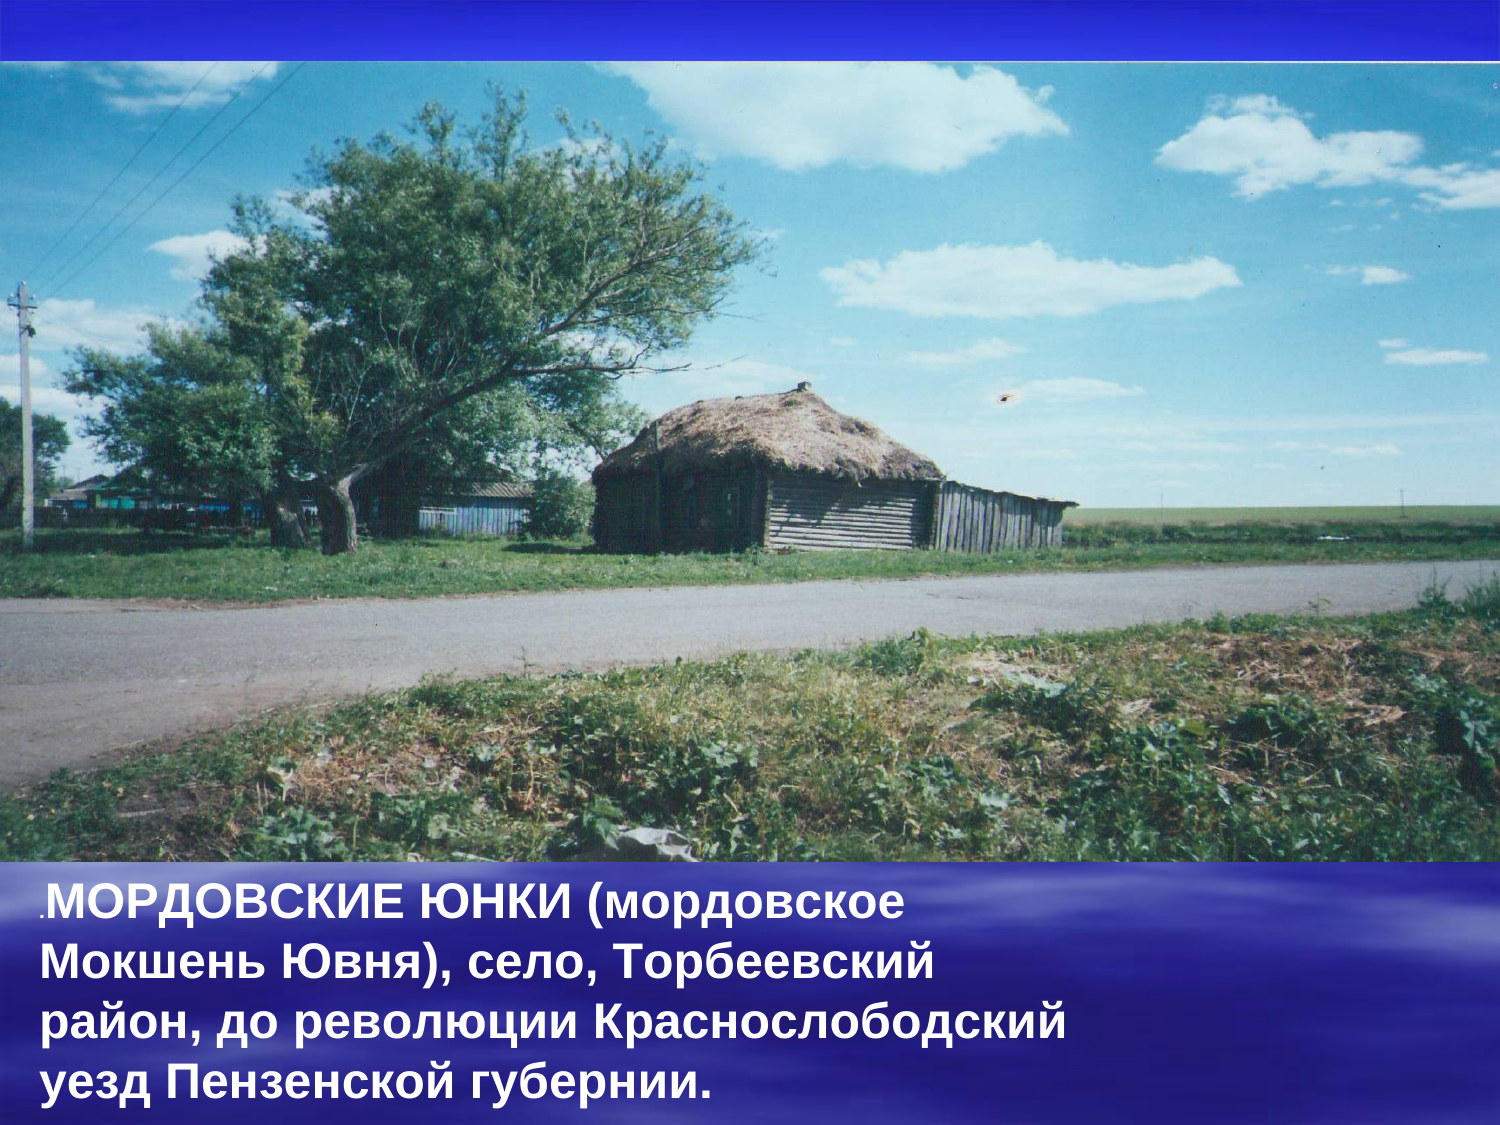

.МОРДОВСКИЕ ЮНКИ (мордовское Мокшень Ювня), село, Торбеевский район, до революции Краснослободский уезд Пензенской губернии.